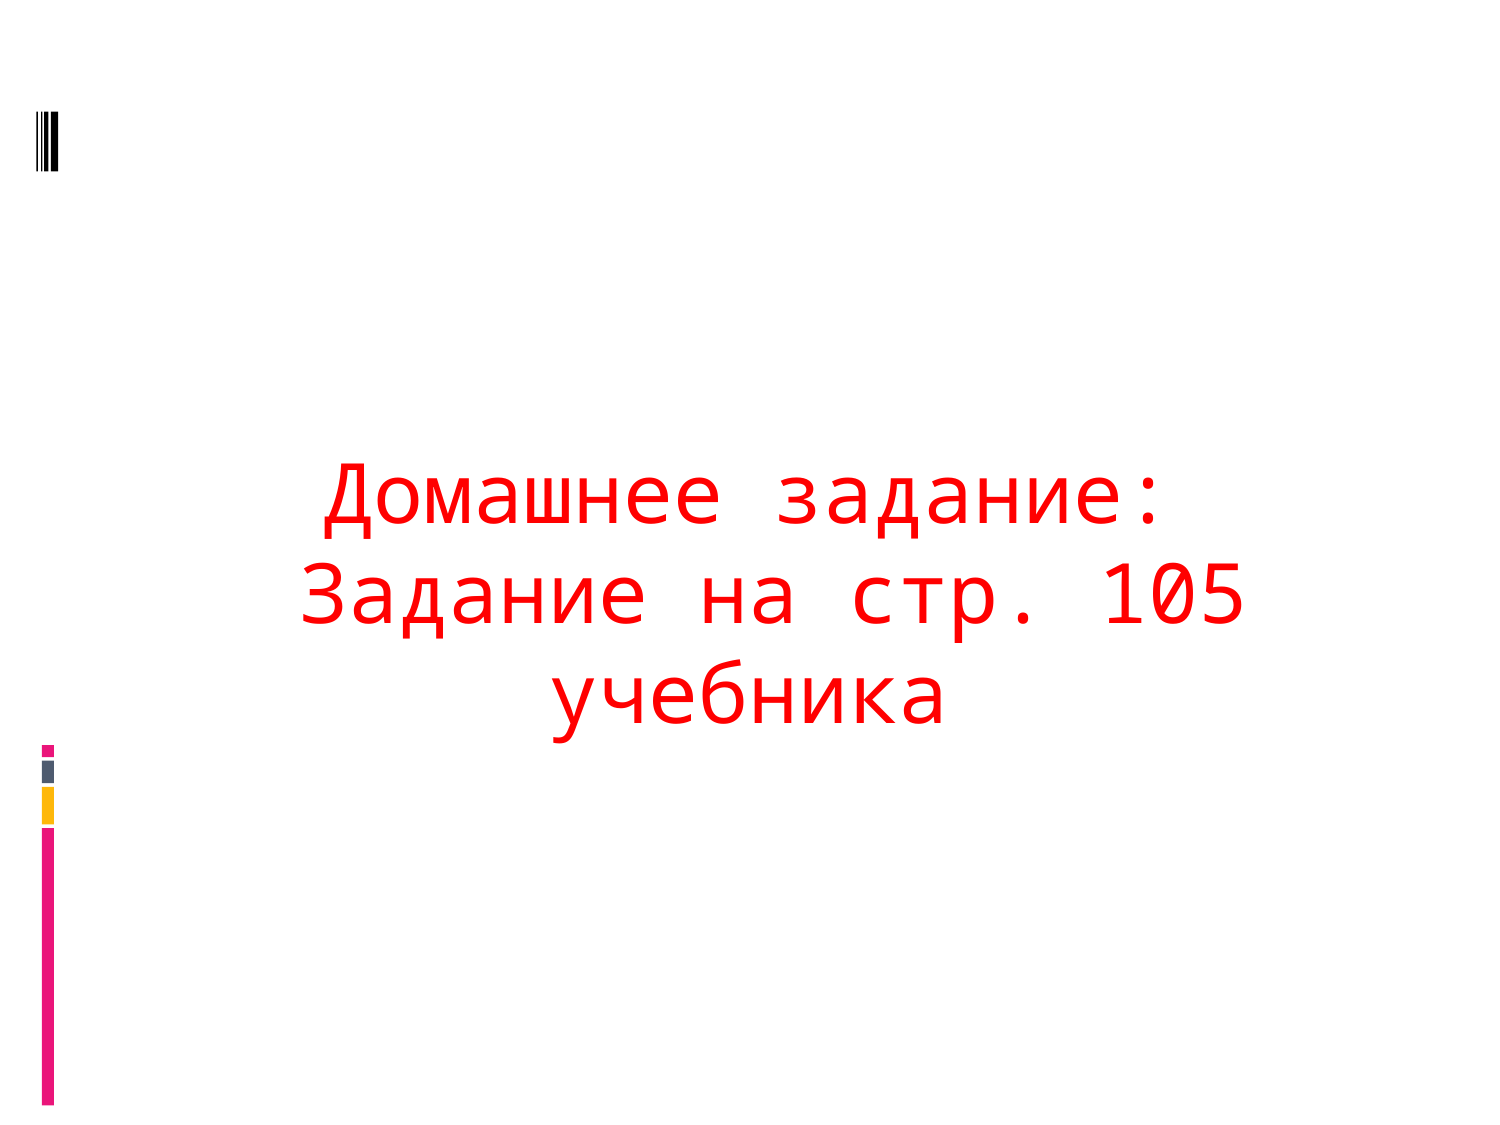

# Домашнее задание: Задание на стр. 105 учебника